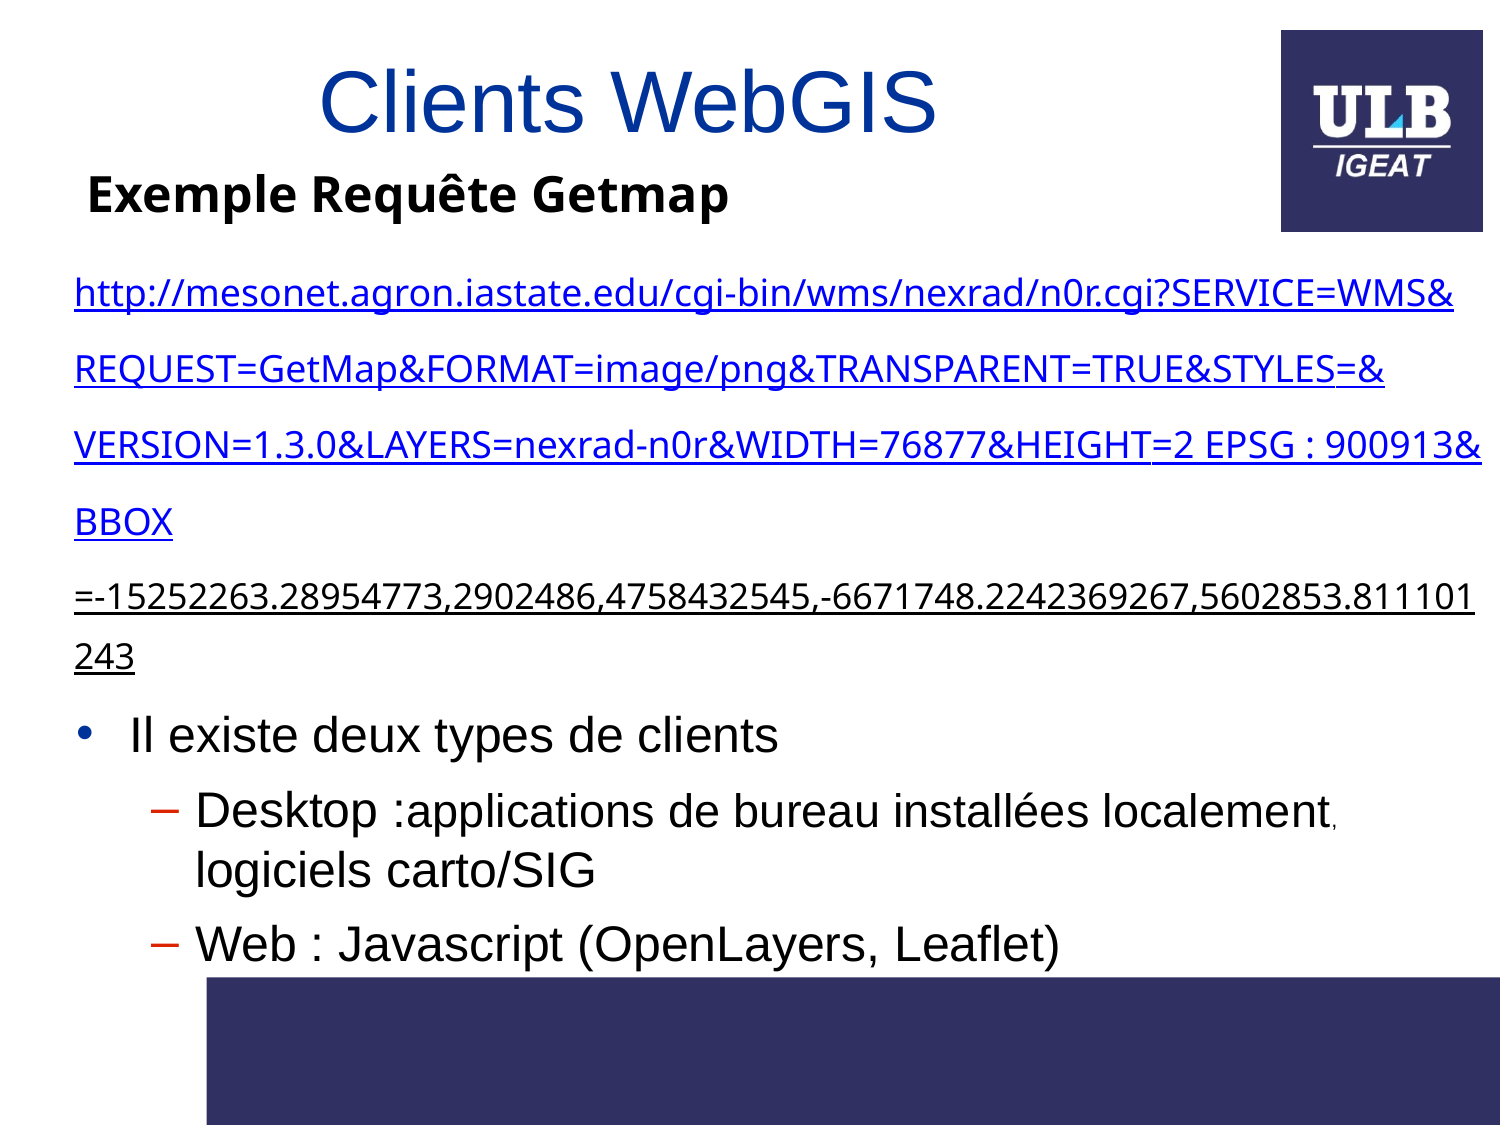

Clients WebGIS
# Exemple Requête Getmap
http://mesonet.agron.iastate.edu/cgi-bin/wms/nexrad/n0r.cgi?SERVICE=WMS&REQUEST=GetMap&FORMAT=image/png&TRANSPARENT=TRUE&STYLES=&VERSION=1.3.0&LAYERS=nexrad-n0r&WIDTH=76877&HEIGHT=2 EPSG : 900913&BBOX=-15252263.28954773,2902486,4758432545,-6671748.2242369267,5602853.811101243
Il existe deux types de clients
Desktop :applications de bureau installées localement, logiciels carto/SIG
Web : Javascript (OpenLayers, Leaflet)